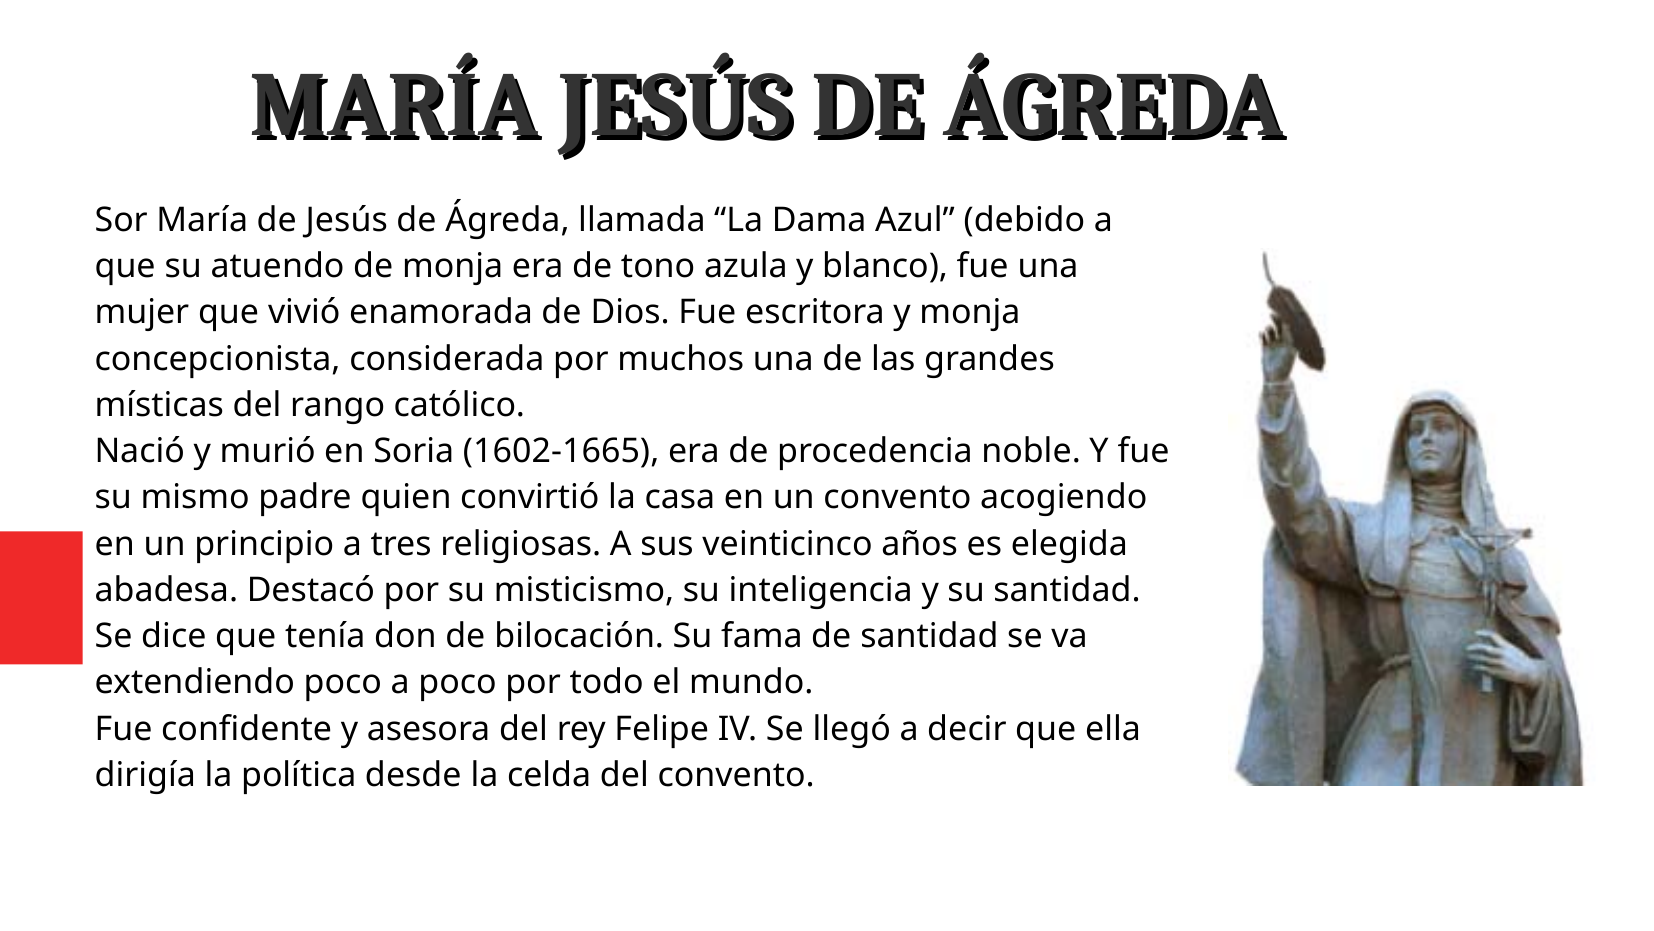

# MARÍA JESÚS DE ÁGREDA
Sor María de Jesús de Ágreda, llamada “La Dama Azul” (debido a que su atuendo de monja era de tono azula y blanco), fue una mujer que vivió enamorada de Dios. Fue escritora y monja concepcionista, considerada por muchos una de las grandes místicas del rango católico.
Nació y murió en Soria (1602-1665), era de procedencia noble. Y fue su mismo padre quien convirtió la casa en un convento acogiendo en un principio a tres religiosas. A sus veinticinco años es elegida abadesa. Destacó por su misticismo, su inteligencia y su santidad. Se dice que tenía don de bilocación. Su fama de santidad se va extendiendo poco a poco por todo el mundo.
Fue confidente y asesora del rey Felipe IV. Se llegó a decir que ella dirigía la política desde la celda del convento.